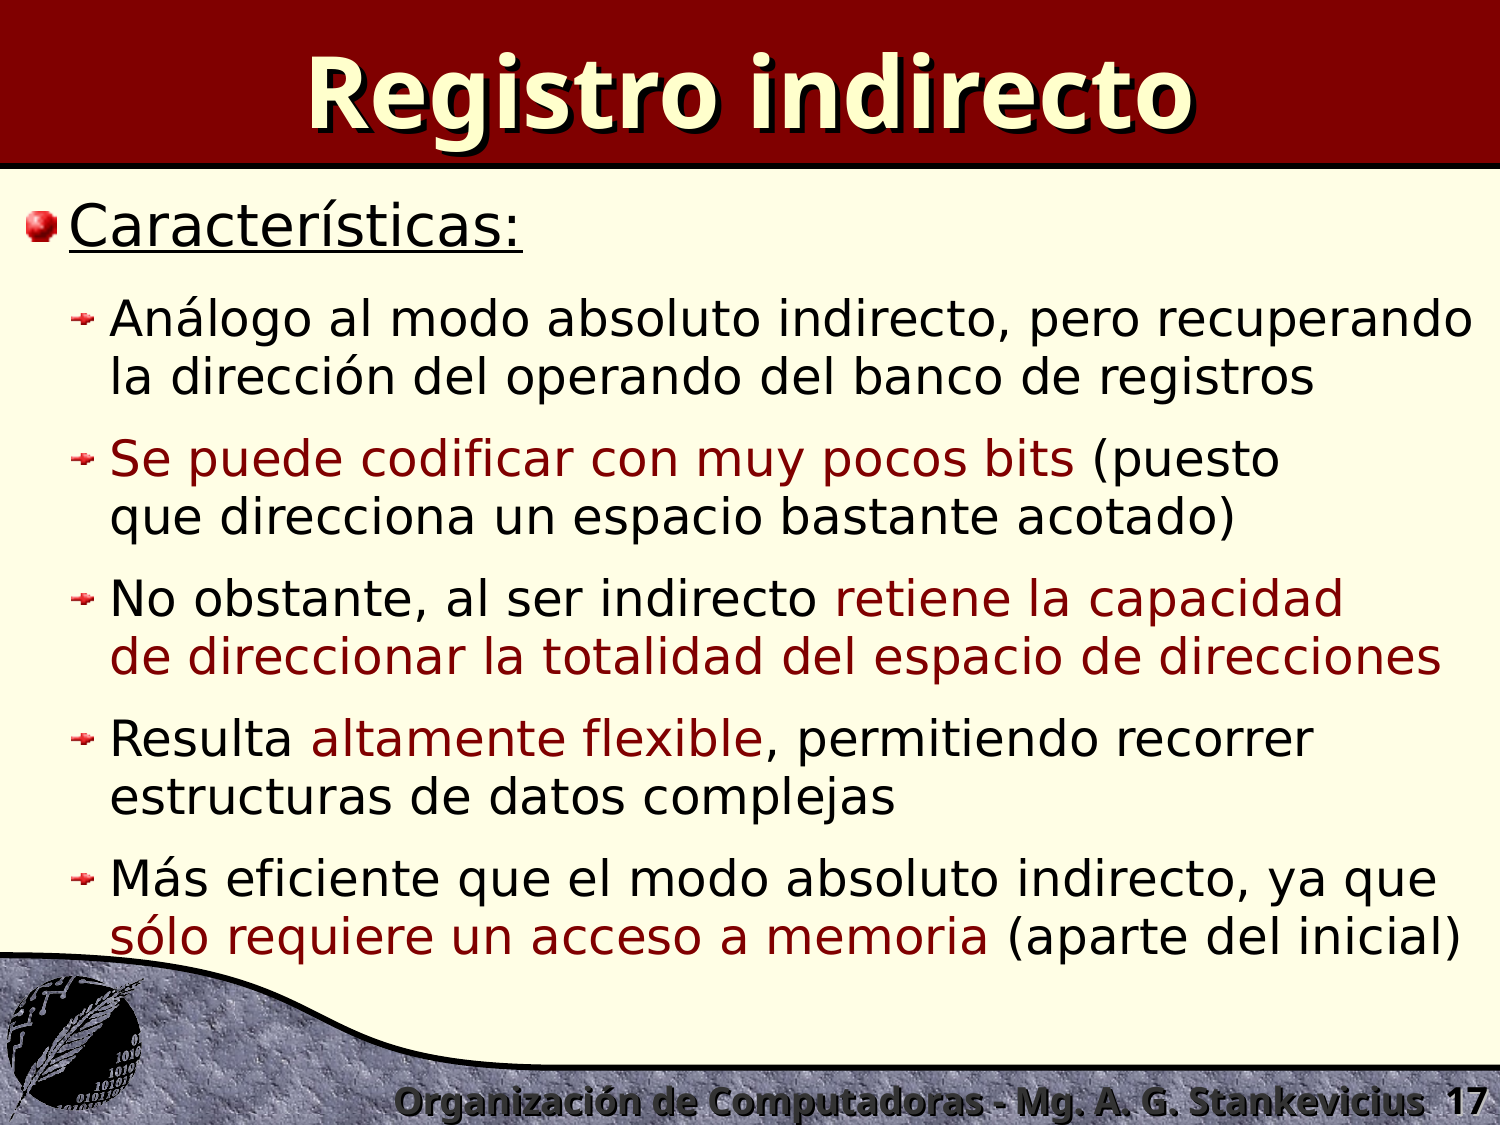

# Registro indirecto
Características:
Análogo al modo absoluto indirecto, pero recuperando la dirección del operando del banco de registros
Se puede codificar con muy pocos bits (puesto
que direcciona un espacio bastante acotado)
No obstante, al ser indirecto retiene la capacidad
de direccionar la totalidad del espacio de direcciones
Resulta altamente flexible, permitiendo recorrer estructuras de datos complejas
Más eficiente que el modo absoluto indirecto, ya que sólo requiere un acceso a memoria (aparte del inicial)
17